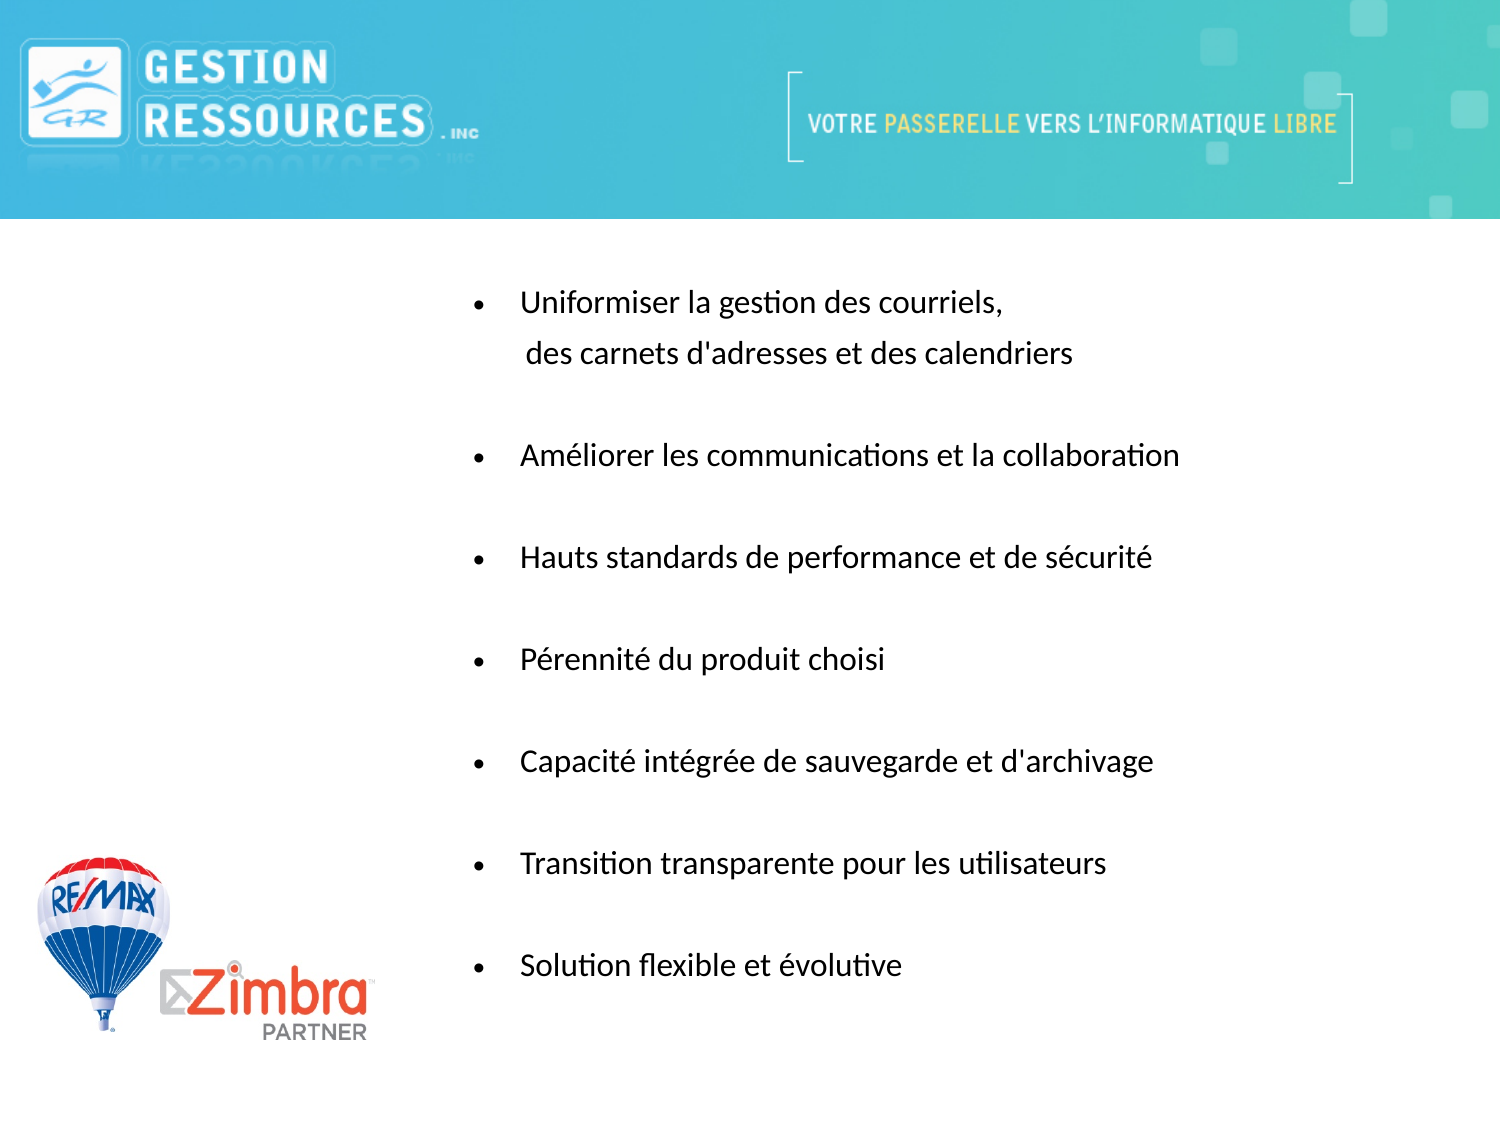

Uniformiser la gestion des courriels,
 des carnets d'adresses et des calendriers
Améliorer les communications et la collaboration
Hauts standards de performance et de sécurité
Pérennité du produit choisi
Capacité intégrée de sauvegarde et d'archivage
Transition transparente pour les utilisateurs
Solution flexible et évolutive